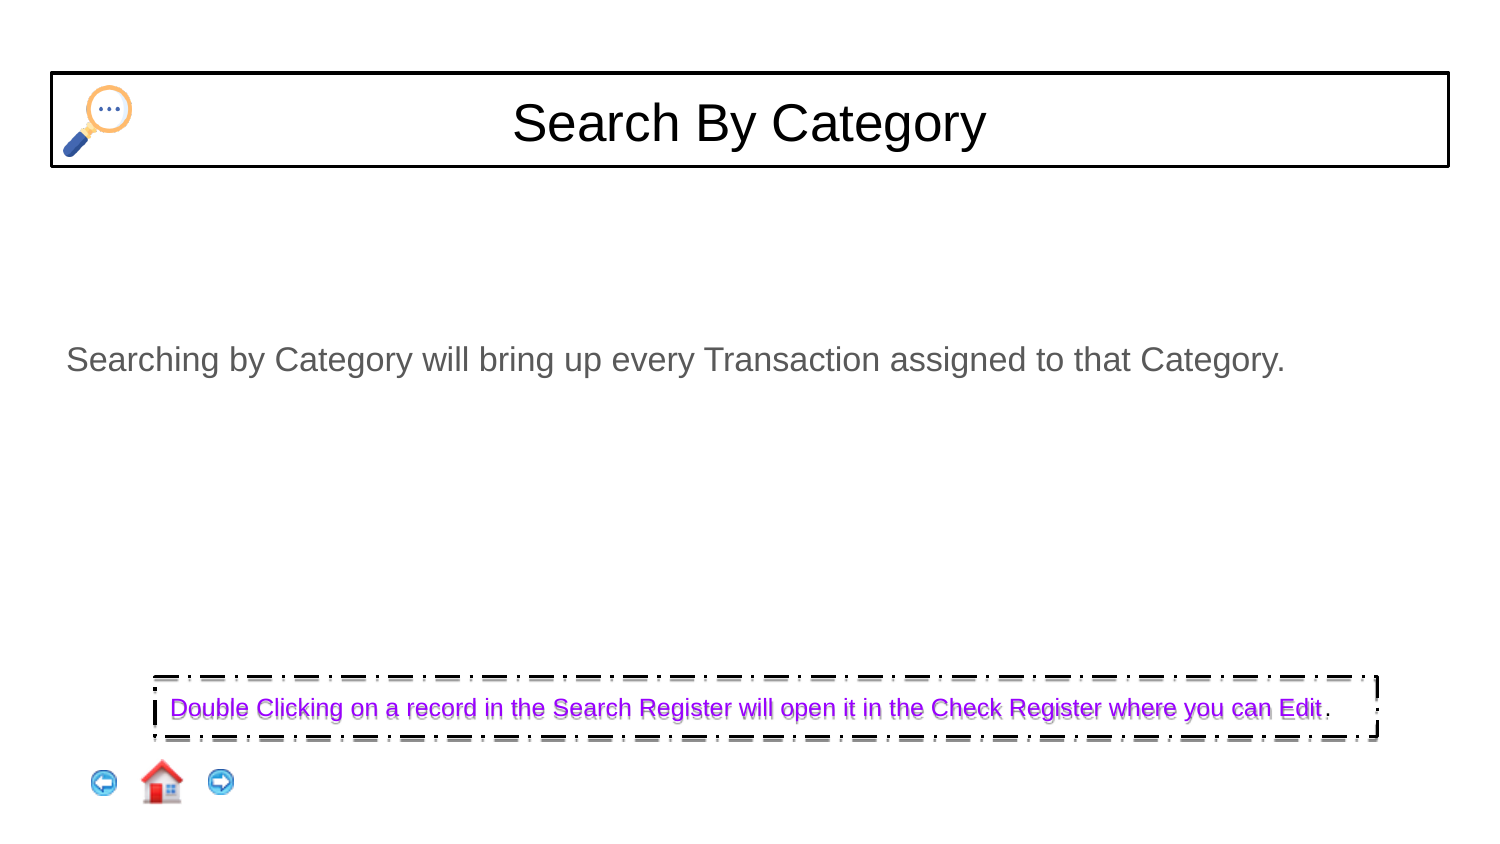

# Search By Category
Searching by Category will bring up every Transaction assigned to that Category.
Double Clicking on a record in the Search Register will open it in the Check Register where you can Edit.